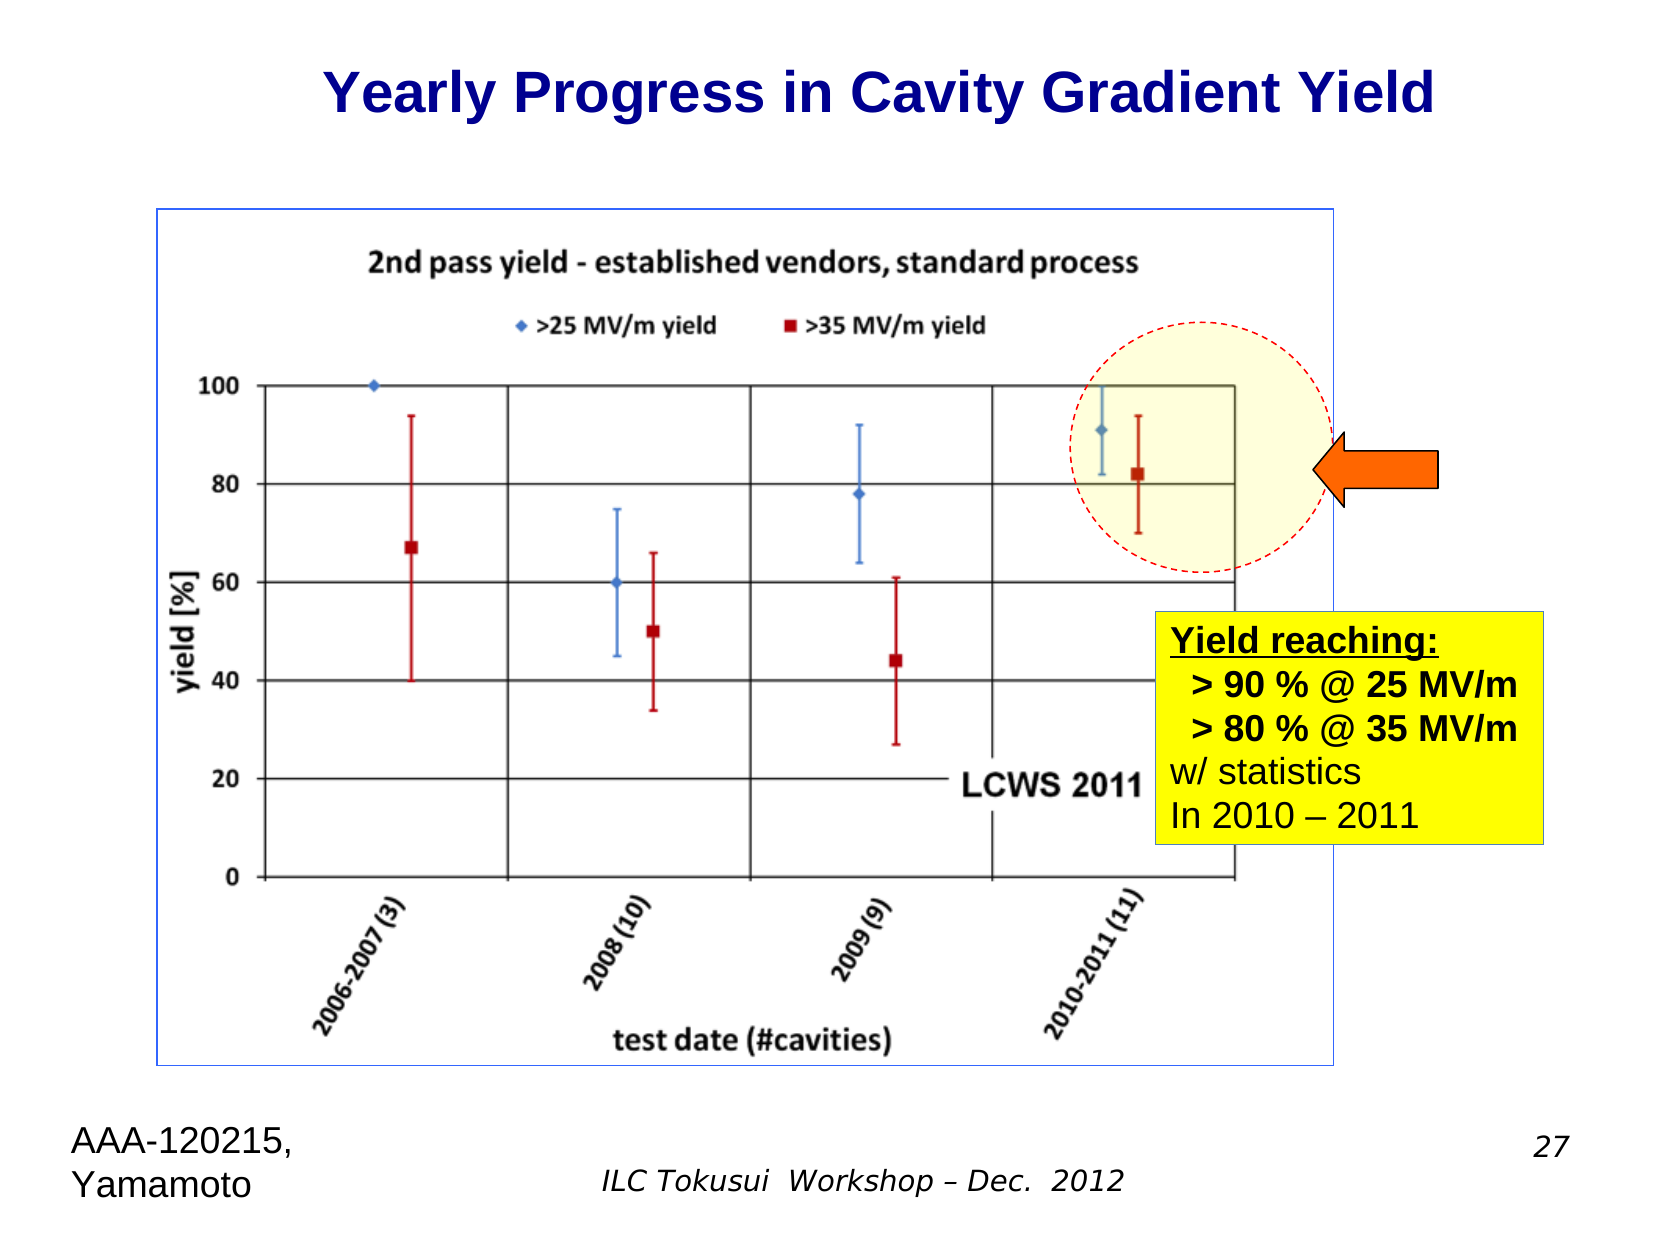

# Yearly Progress in Cavity Gradient Yield
Yield reaching:
 > 90 % @ 25 MV/m
 > 80 % @ 35 MV/m
w/ statistics
In 2010 – 2011
AAA-120215, Yamamoto
FCPPL Workshop - March 2012
27